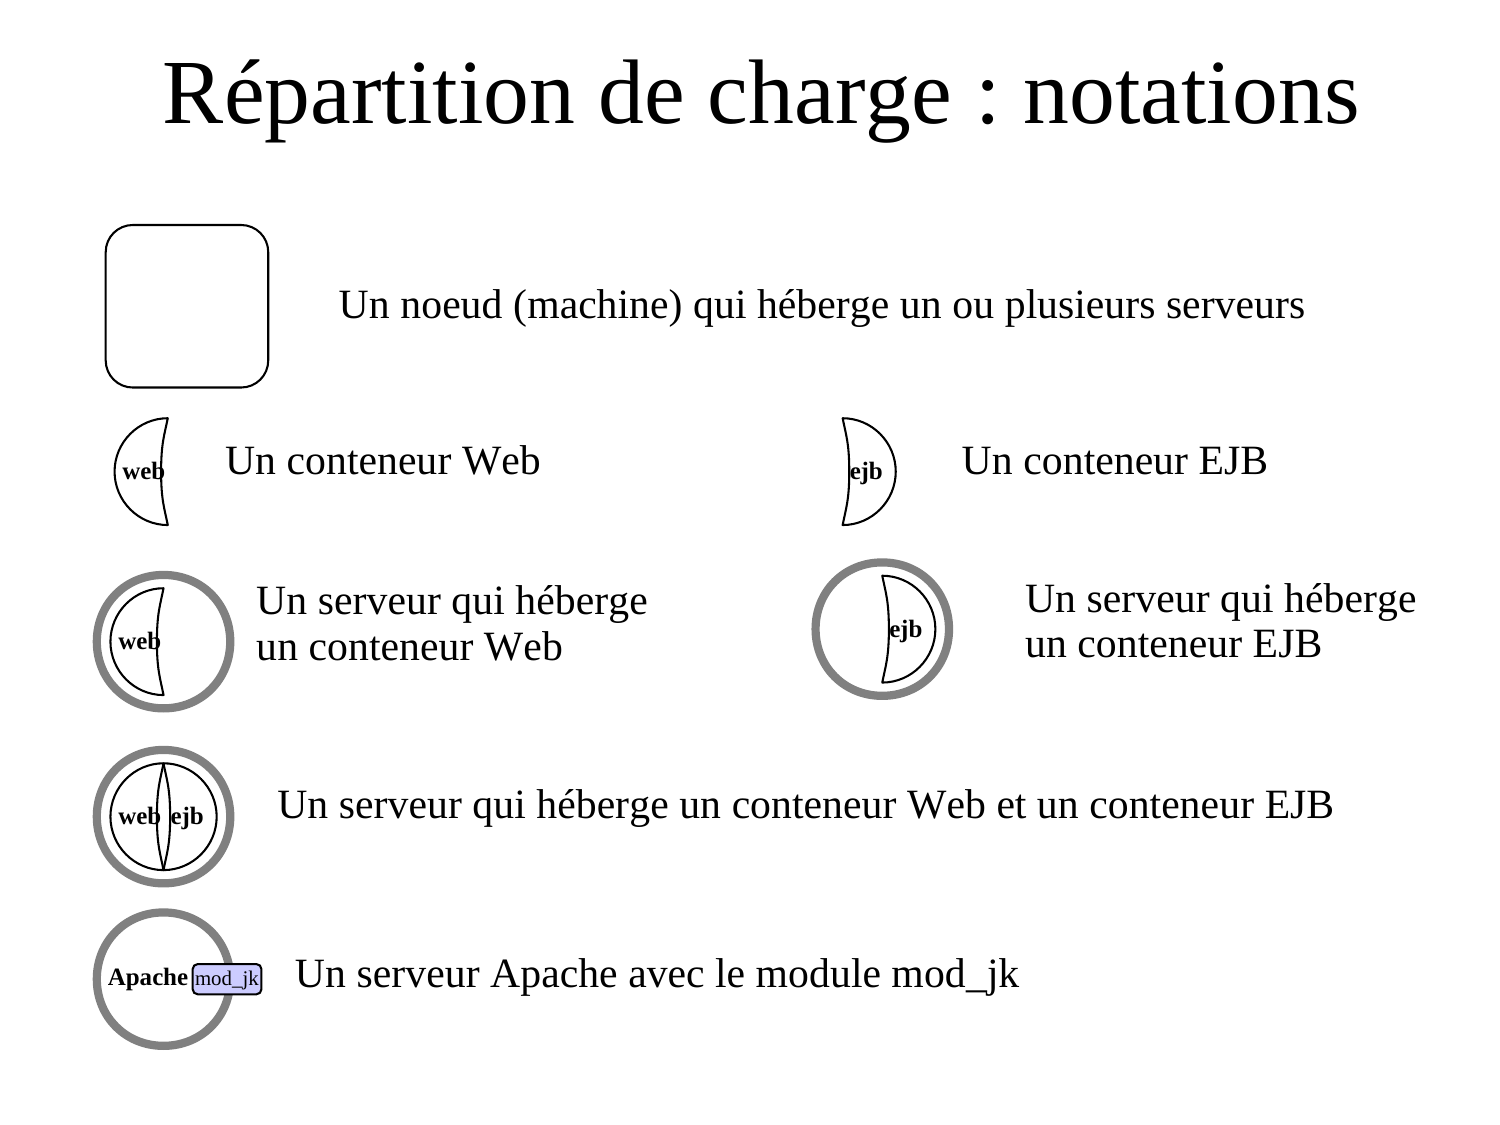

# Répartition de charge : notations
Un noeud (machine) qui héberge un ou plusieurs serveurs
web
ejb
Un conteneur Web
Un conteneur EJB
ejb
Un serveur qui héberge
un conteneur EJB
web
Un serveur qui héberge
un conteneur Web
web
ejb
Un serveur qui héberge un conteneur Web et un conteneur EJB
Apache
mod_jk
Un serveur Apache avec le module mod_jk